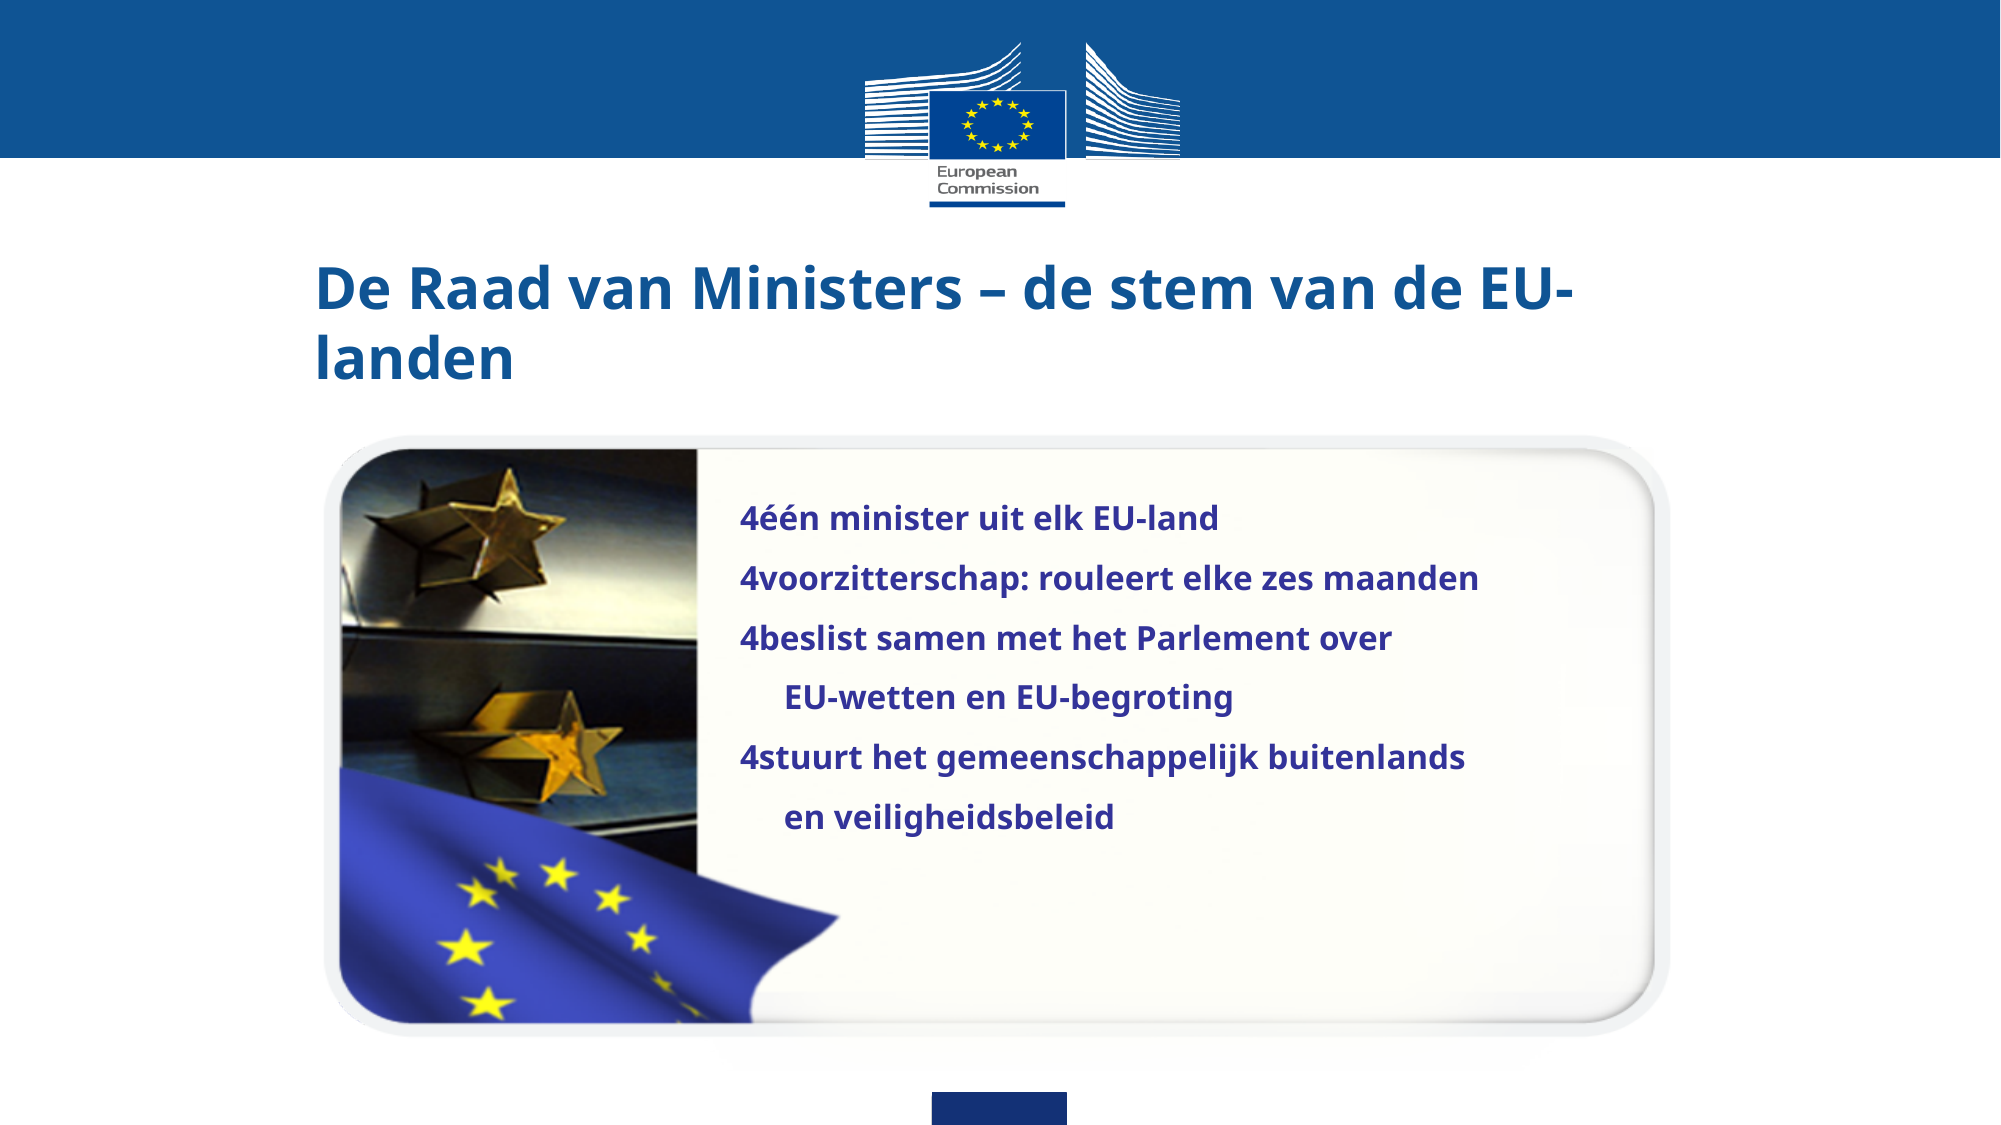

# De Raad van Ministers – de stem van de EU-landen
4één minister uit elk EU-land
4voorzitterschap: rouleert elke zes maanden
4beslist samen met het Parlement over
	EU-wetten en EU-begroting
4stuurt het gemeenschappelijk buitenlands
	en veiligheidsbeleid